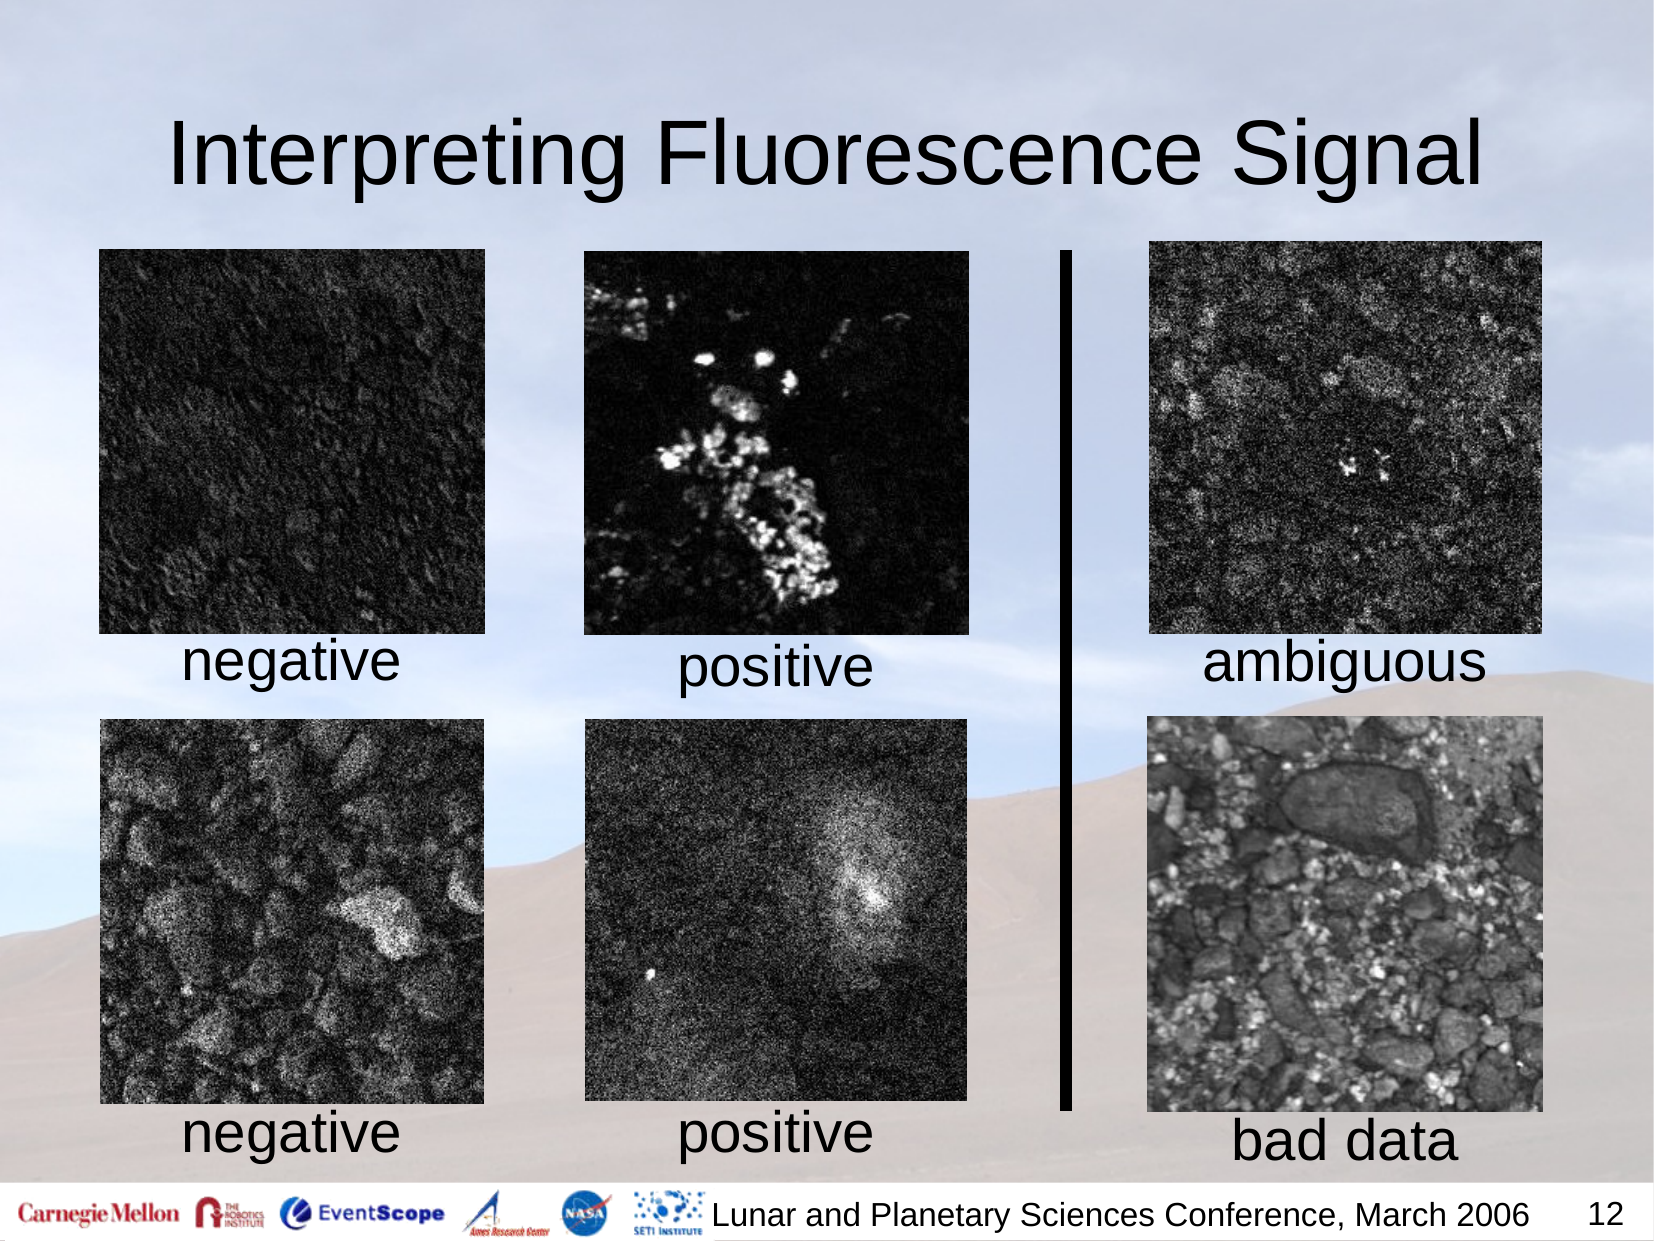

# Interpreting Fluorescence Signal
negative
ambiguous
positive
negative
positive
bad data